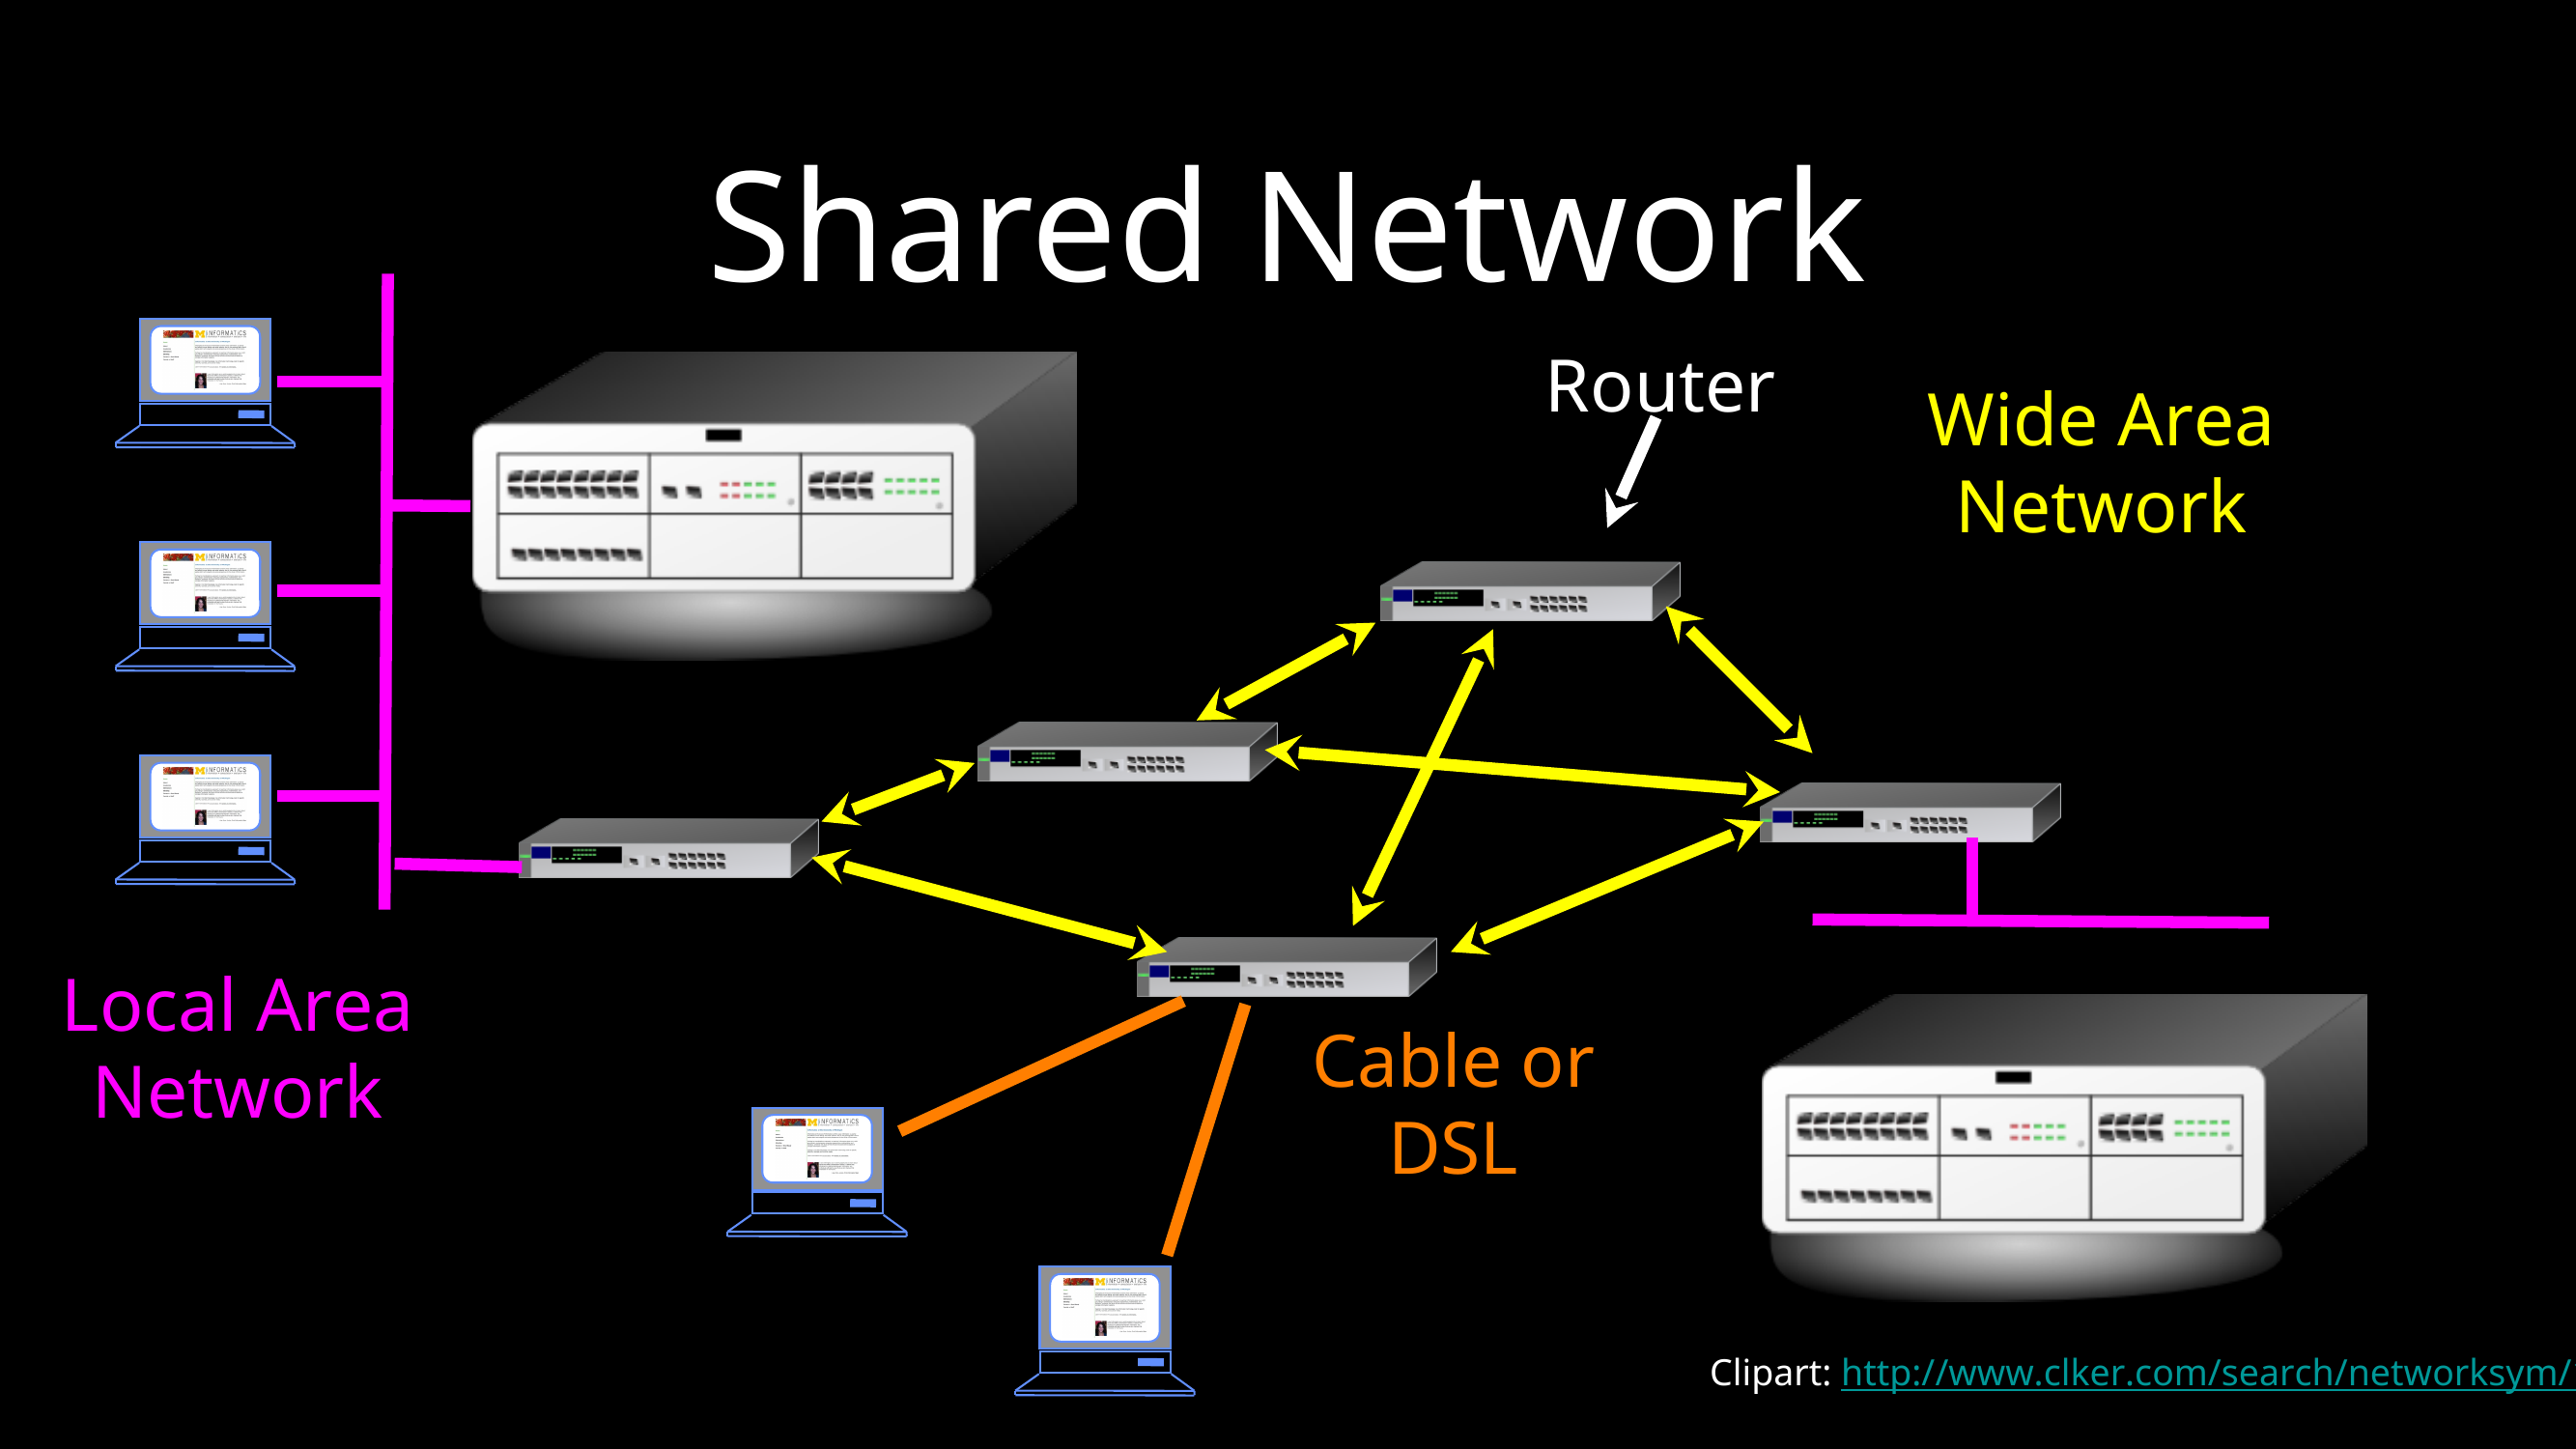

# Shared Network
Router
Wide Area Network
Local Area Network
Cable or
DSL
Clipart: http://www.clker.com/search/networksym/1